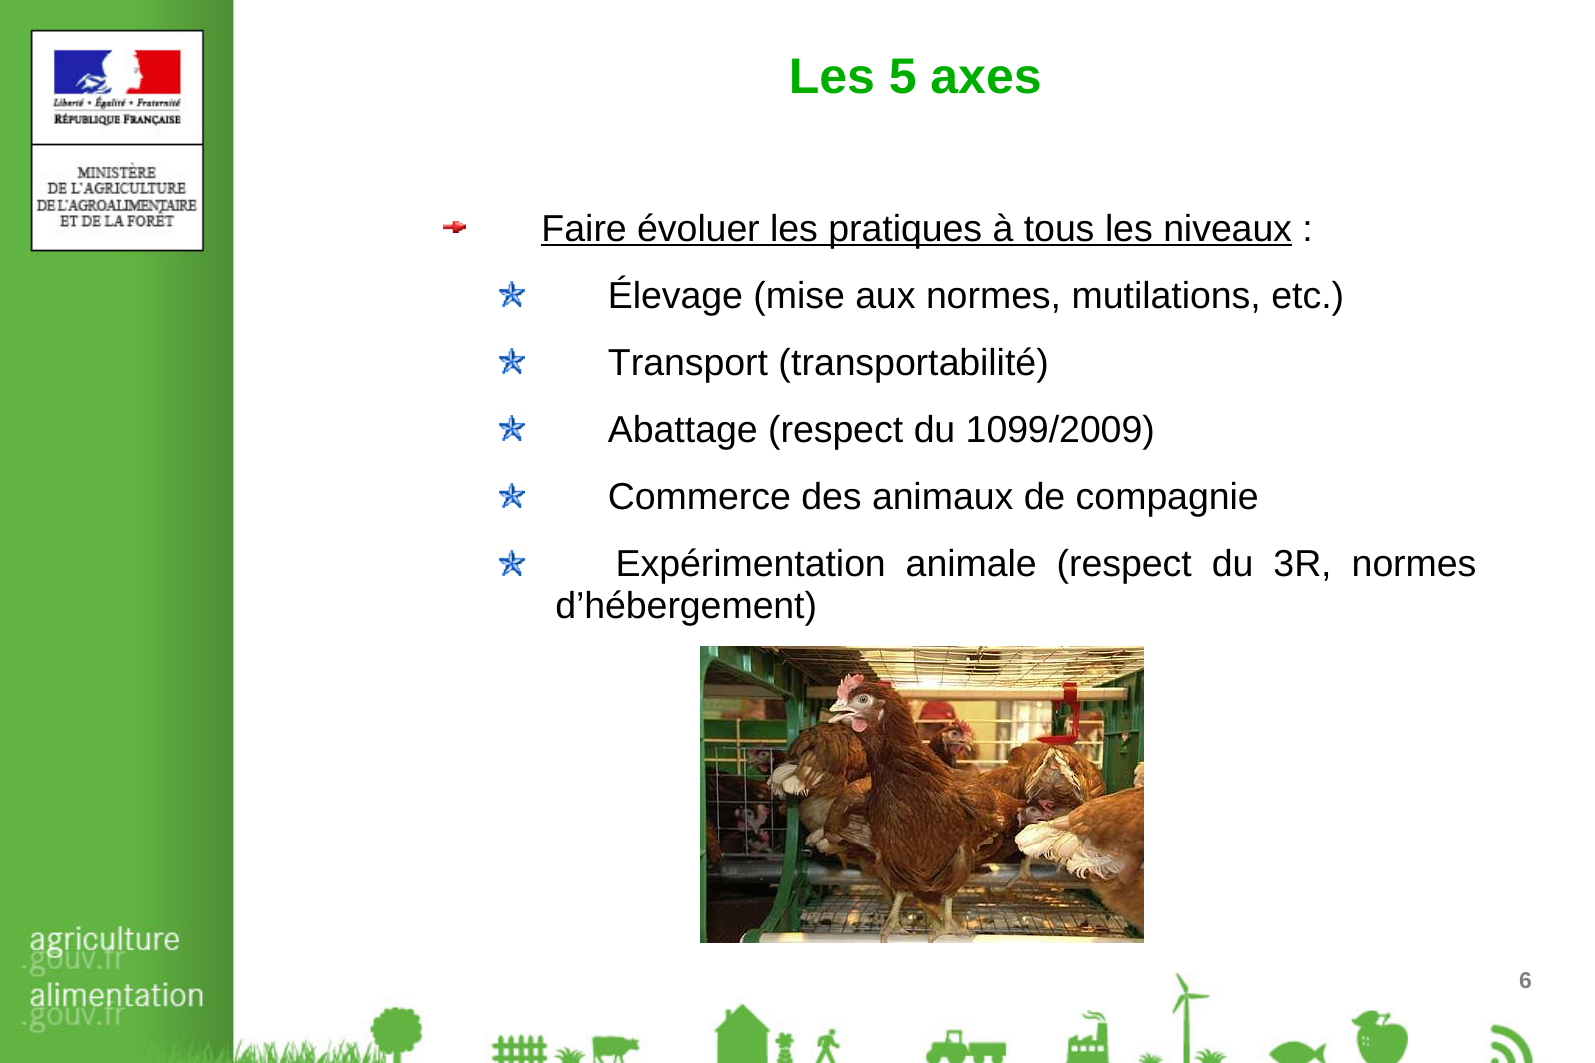

Faire évoluer les pratiques à tous les niveaux :
 Élevage (mise aux normes, mutilations, etc.)
 Transport (transportabilité)
 Abattage (respect du 1099/2009)
 Commerce des animaux de compagnie
 Expérimentation animale (respect du 3R, normes d’hébergement)
# Les 5 axes
6